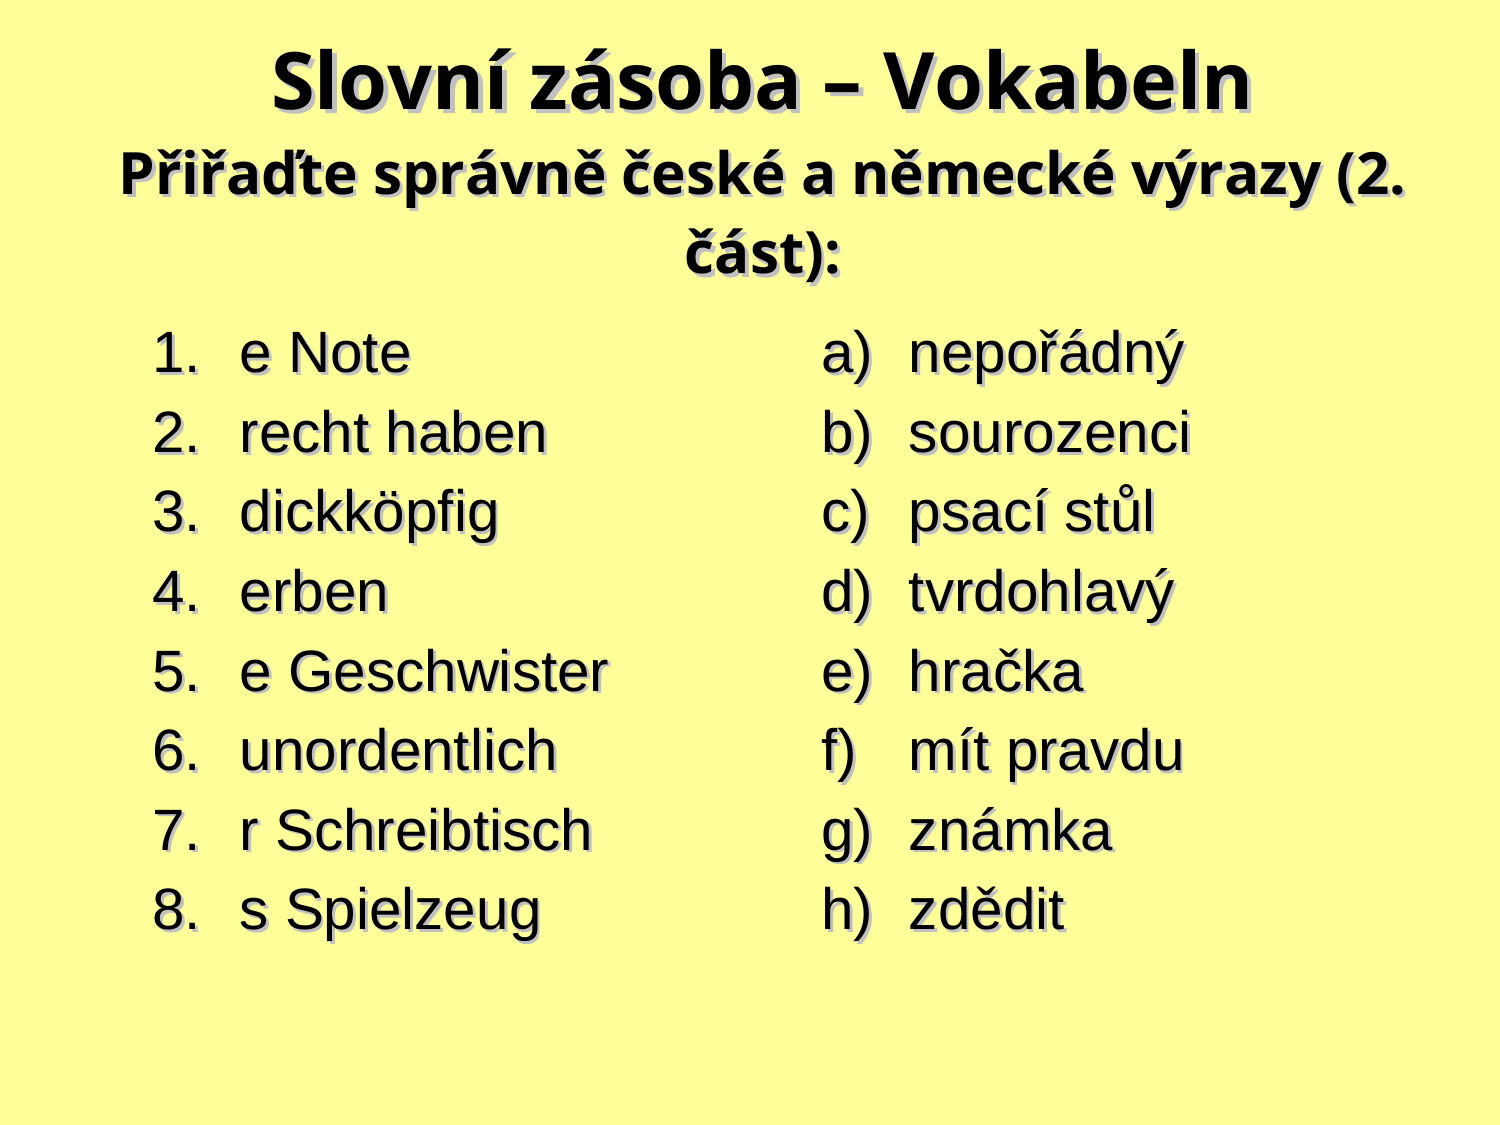

# Slovní zásoba – Vokabeln Přiřaďte správně české a německé výrazy (2. část):
e Note
recht haben
dickköpfig
erben
e Geschwister
unordentlich
r Schreibtisch
s Spielzeug
nepořádný
sourozenci
psací stůl
tvrdohlavý
hračka
mít pravdu
známka
zdědit